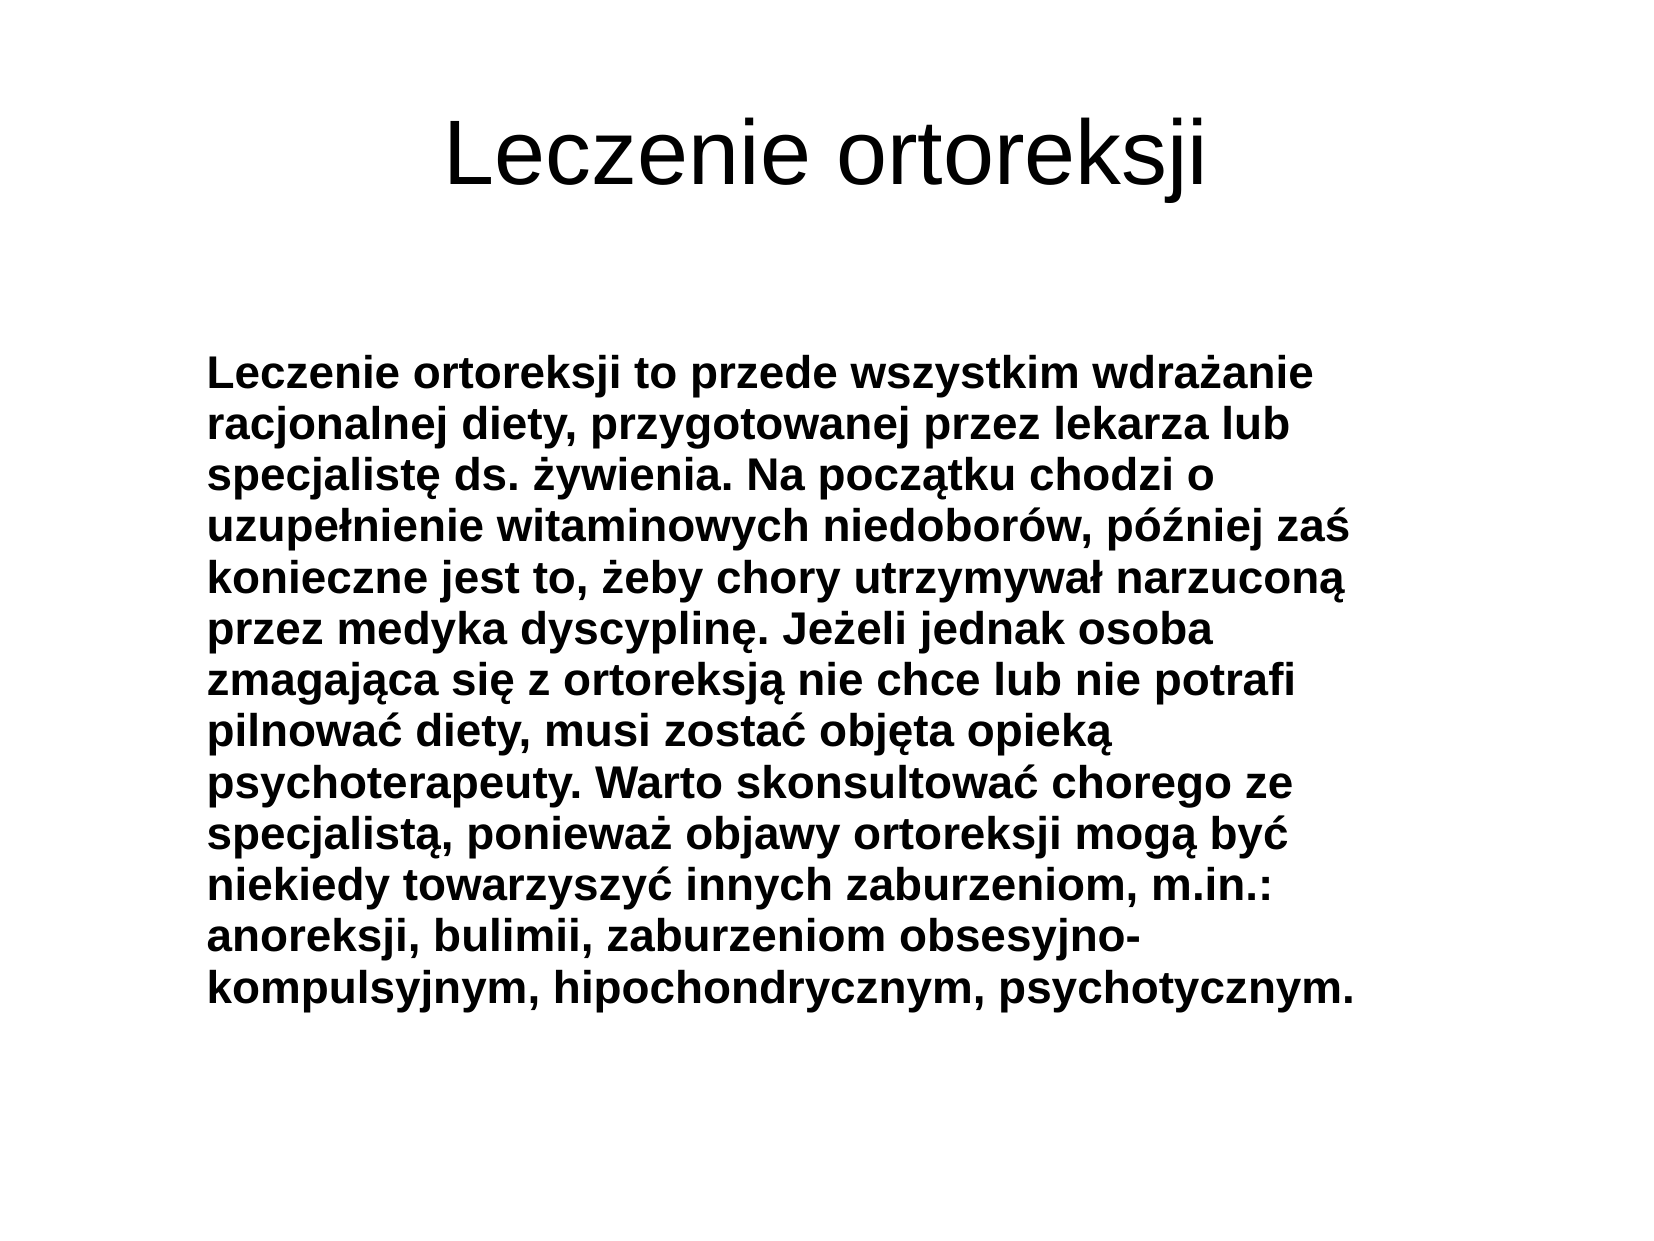

# Leczenie ortoreksji
Leczenie ortoreksji to przede wszystkim wdrażanie racjonalnej diety, przygotowanej przez lekarza lub specjalistę ds. żywienia. Na początku chodzi o uzupełnienie witaminowych niedoborów, później zaś konieczne jest to, żeby chory utrzymywał narzuconą przez medyka dyscyplinę. Jeżeli jednak osoba zmagająca się z ortoreksją nie chce lub nie potrafi pilnować diety, musi zostać objęta opieką psychoterapeuty. Warto skonsultować chorego ze specjalistą, ponieważ objawy ortoreksji mogą być niekiedy towarzyszyć innych zaburzeniom, m.in.: anoreksji, bulimii, zaburzeniom obsesyjno-kompulsyjnym, hipochondrycznym, psychotycznym.